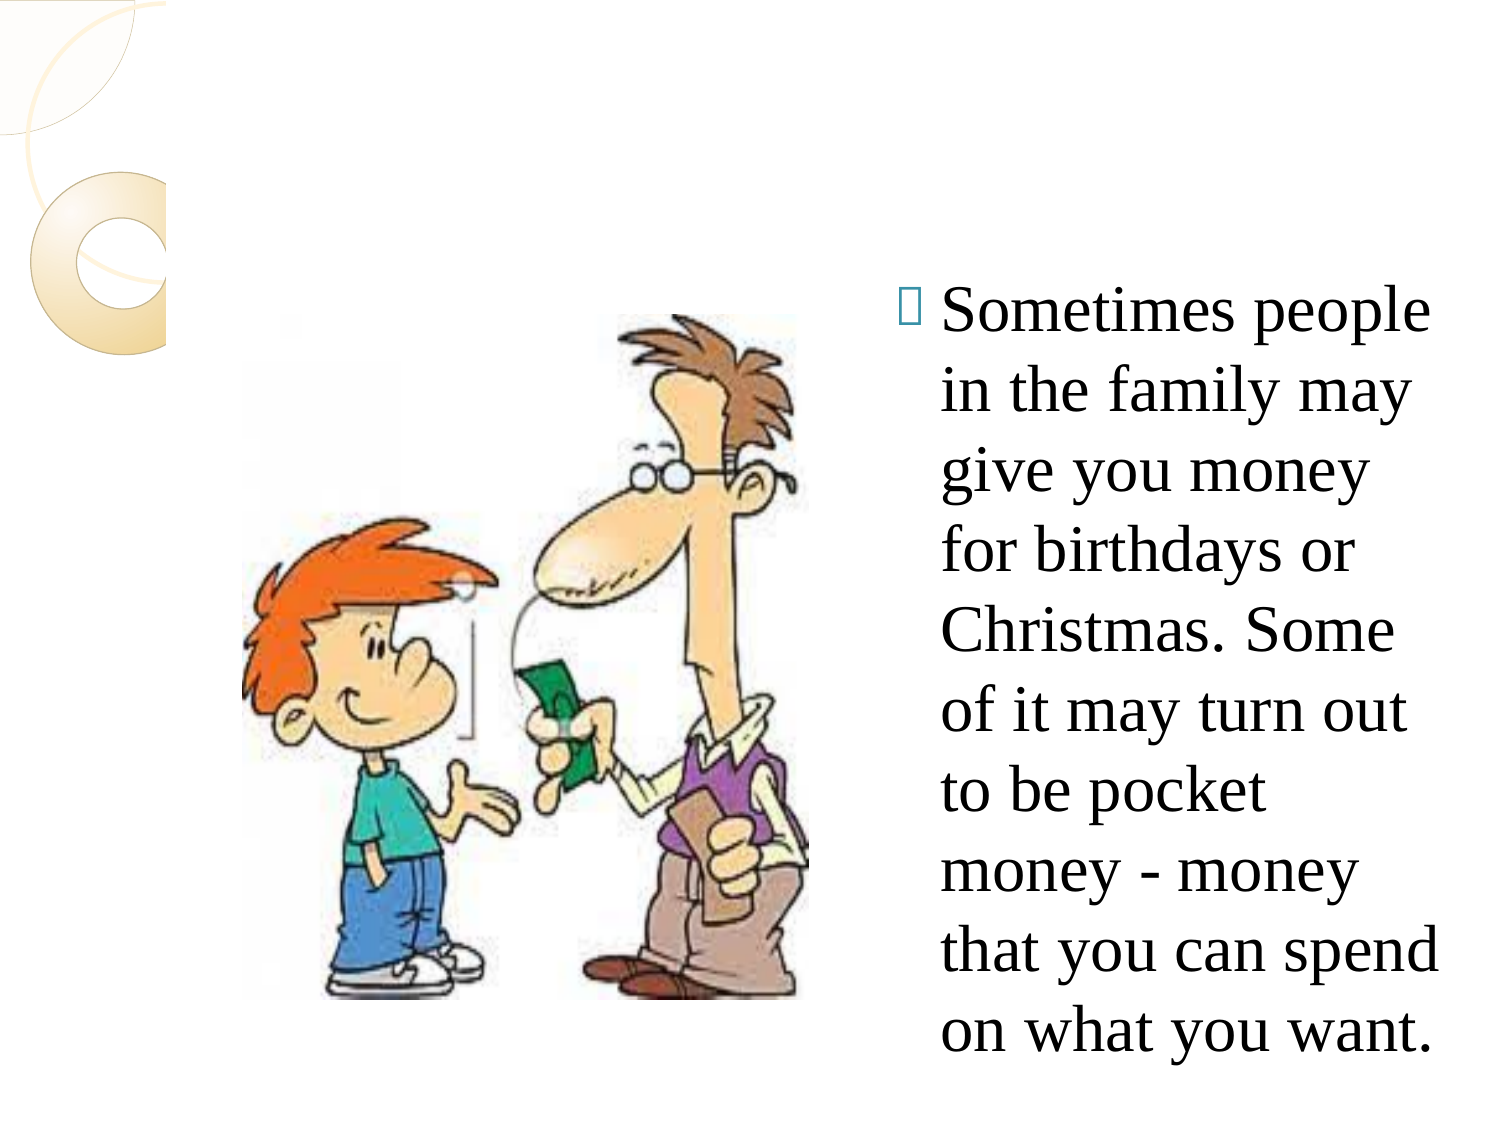

#
Sometimes people in the family may give you money for birthdays or Christmas. Some of it may turn out to be pocket money - money that you can spend on what you want.